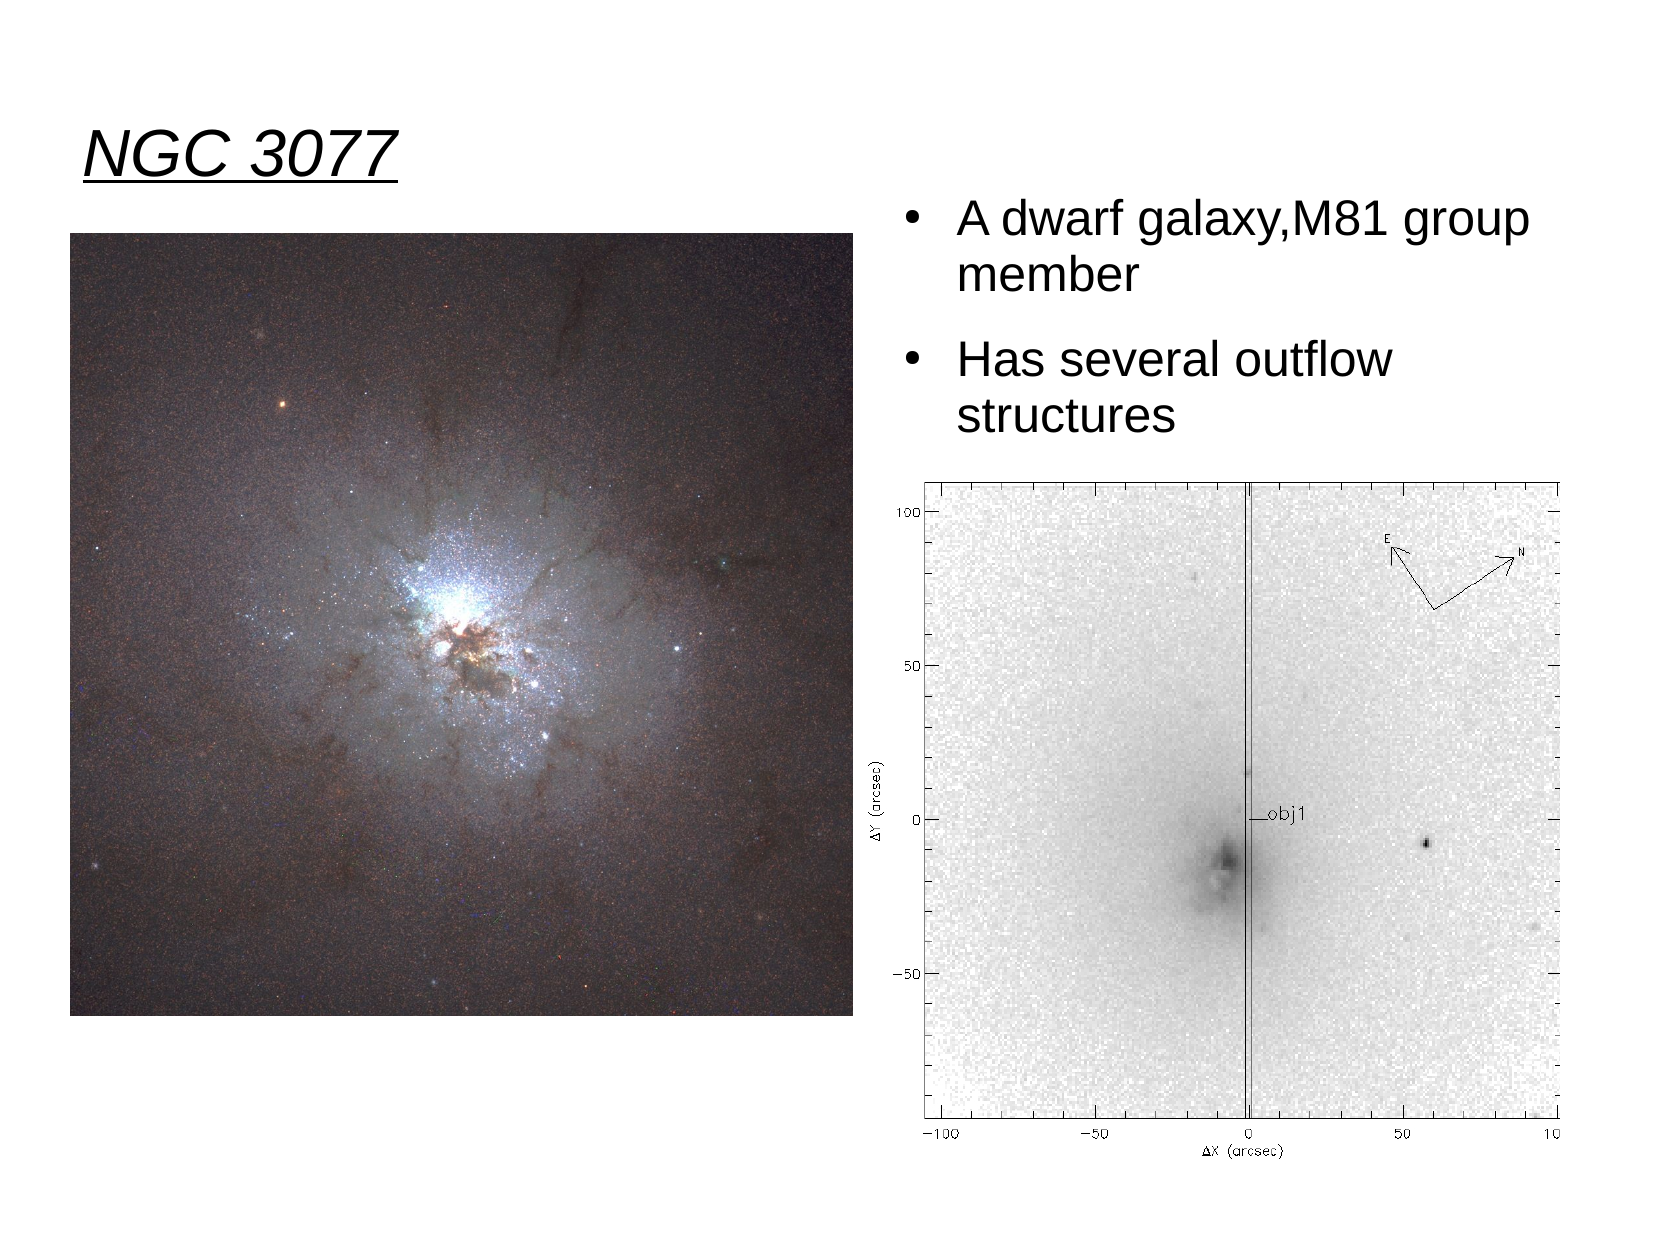

# NGC 3077
A dwarf galaxy,M81 group member
Has several outflow structures